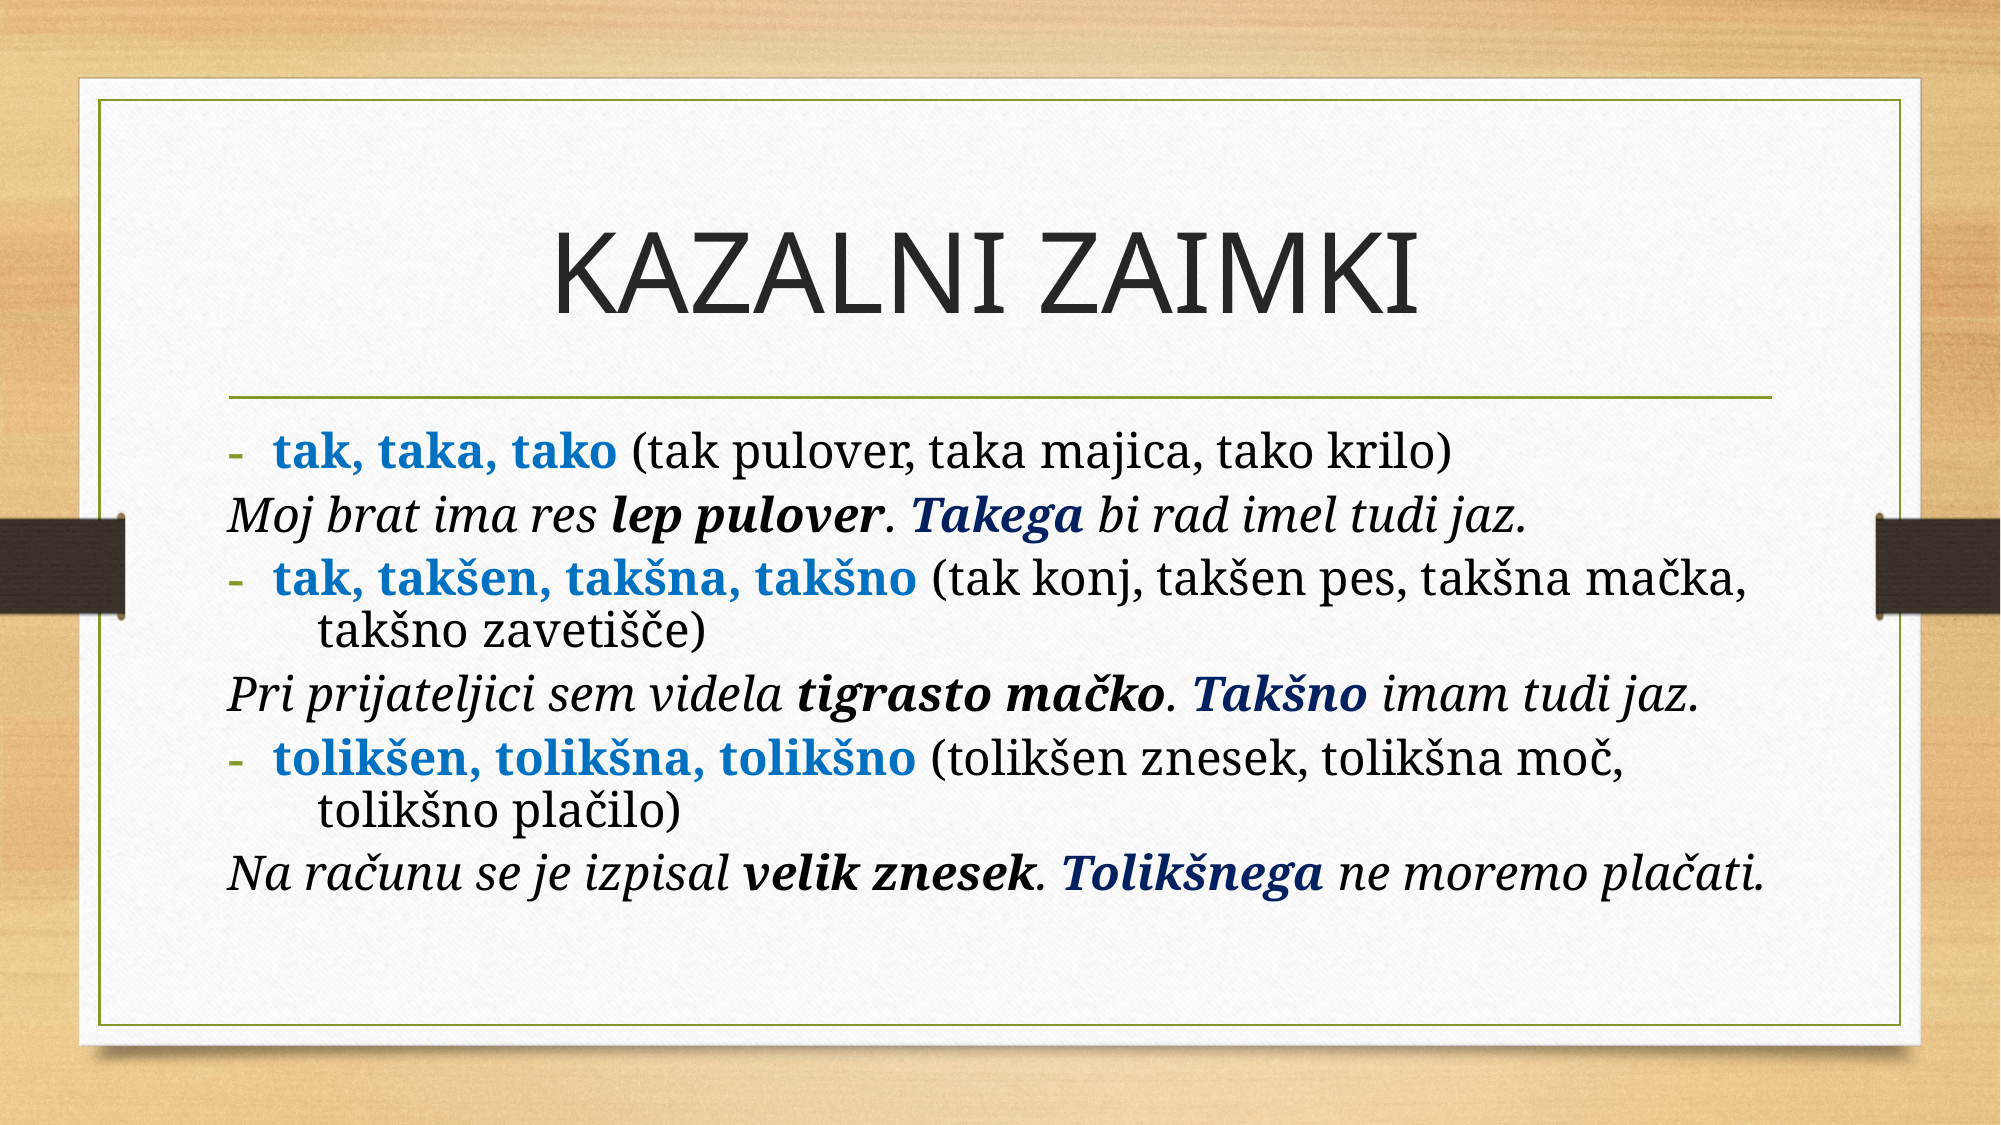

# KAZALNI ZAIMKI
tak, taka, tako (tak pulover, taka majica, tako krilo)
Moj brat ima res lep pulover. Takega bi rad imel tudi jaz.
tak, takšen, takšna, takšno (tak konj, takšen pes, takšna mačka, takšno zavetišče)
Pri prijateljici sem videla tigrasto mačko. Takšno imam tudi jaz.
tolikšen, tolikšna, tolikšno (tolikšen znesek, tolikšna moč, tolikšno plačilo)
Na računu se je izpisal velik znesek. Tolikšnega ne moremo plačati.